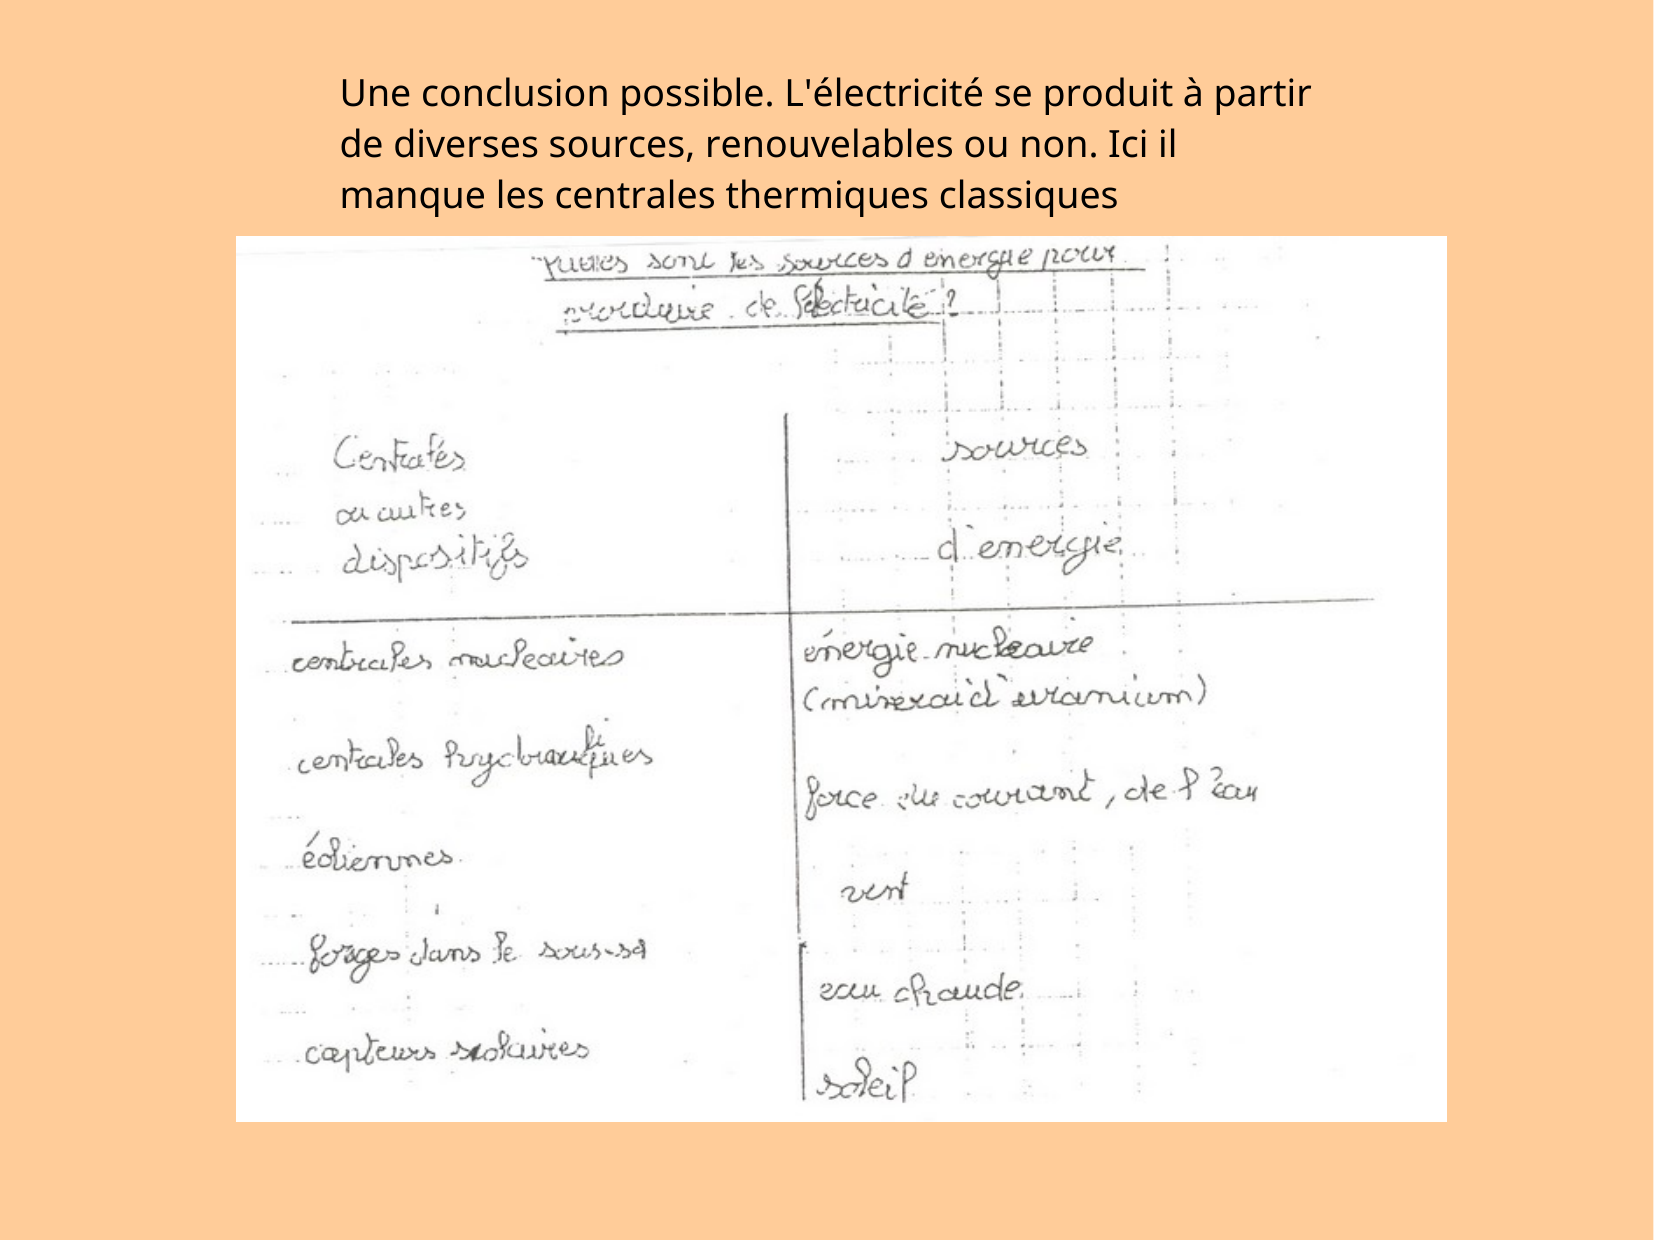

Une conclusion possible. L'électricité se produit à partir de diverses sources, renouvelables ou non. Ici il manque les centrales thermiques classiques